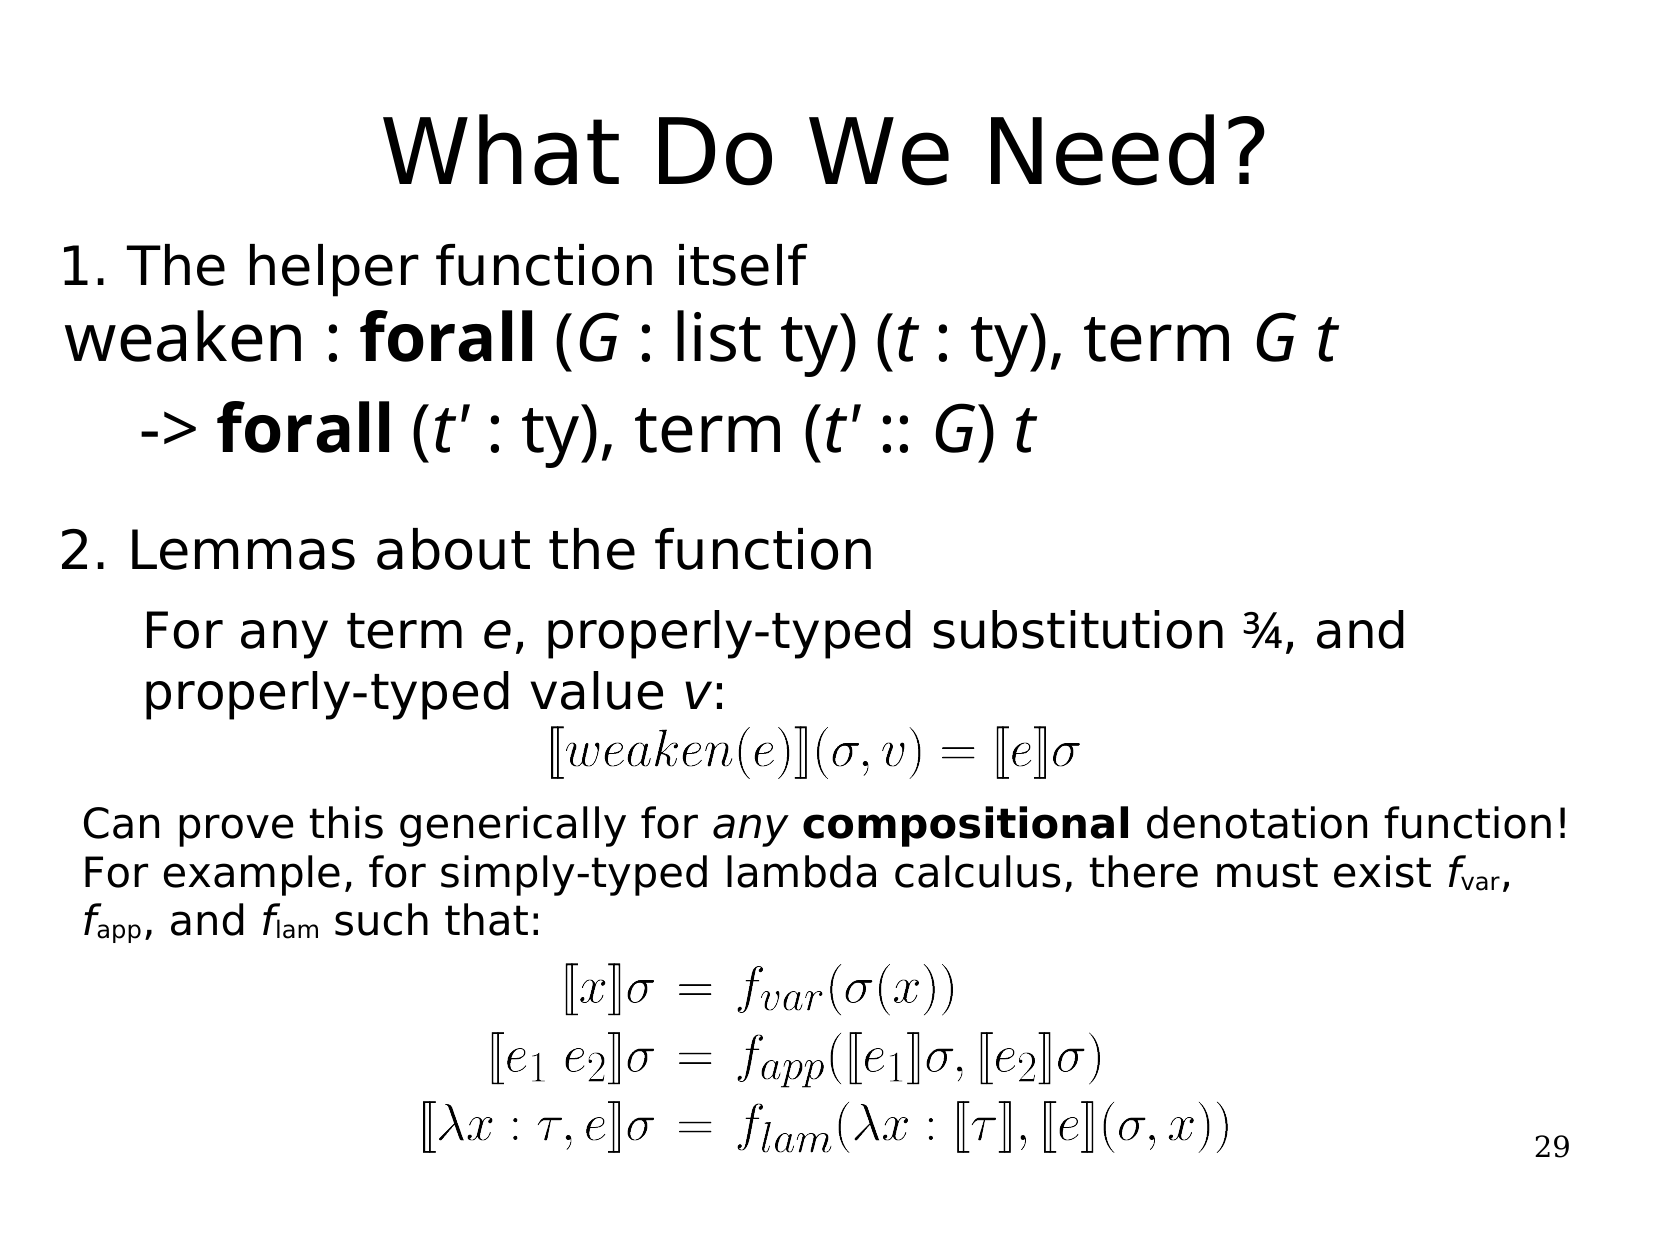

# What Do We Need?
1. The helper function itself
weaken : forall (G : list ty) (t : ty), term G t
	-> forall (t' : ty), term (t' :: G) t
2. Lemmas about the function
For any term e, properly-typed substitution ¾, and properly-typed value v:
Can prove this generically for any compositional denotation function!
For example, for simply-typed lambda calculus, there must exist fvar, fapp, and flam such that:
29